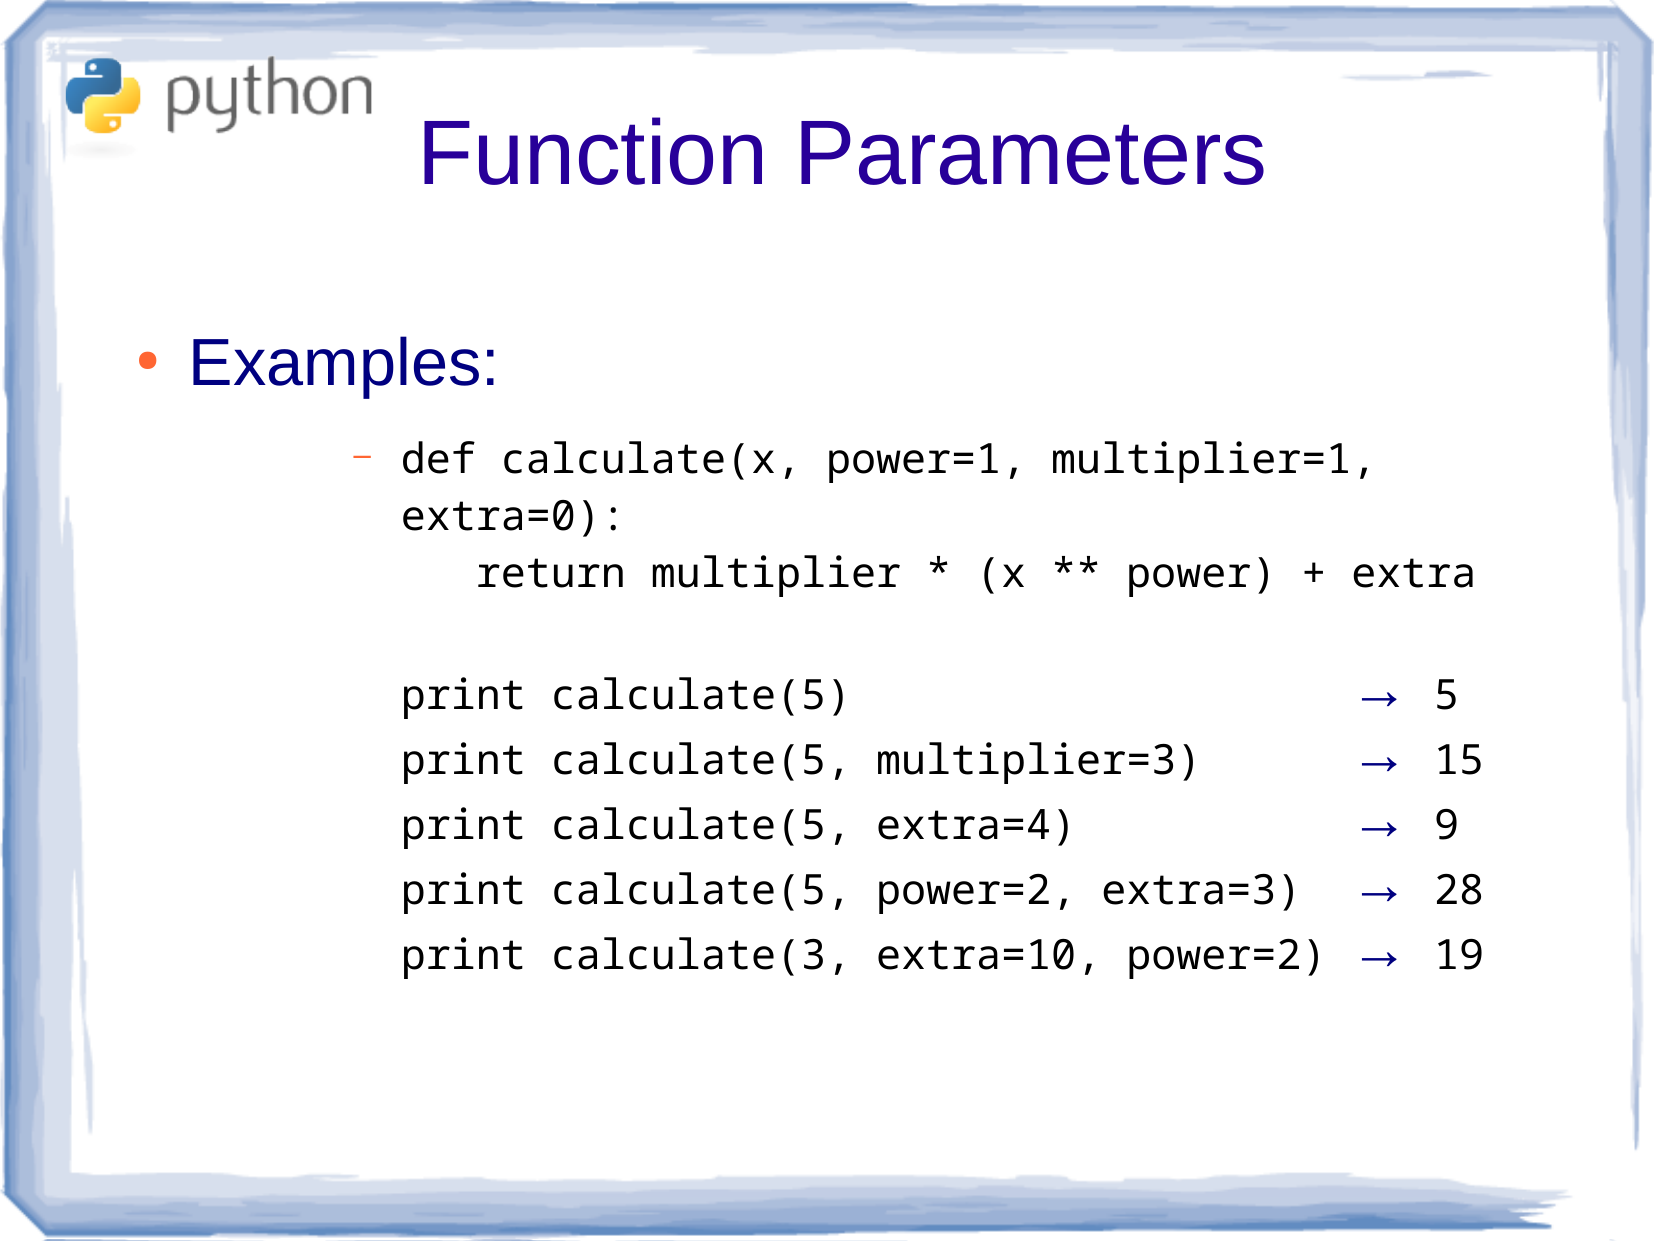

# Function Parameters
Examples:
def calculate(x, power=1, multiplier=1, extra=0):
	return multiplier * (x ** power) + extra
print calculate(5) → 5
print calculate(5, multiplier=3) → 15
print calculate(5, extra=4) → 9
print calculate(5, power=2, extra=3) → 28
print calculate(3, extra=10, power=2) → 19